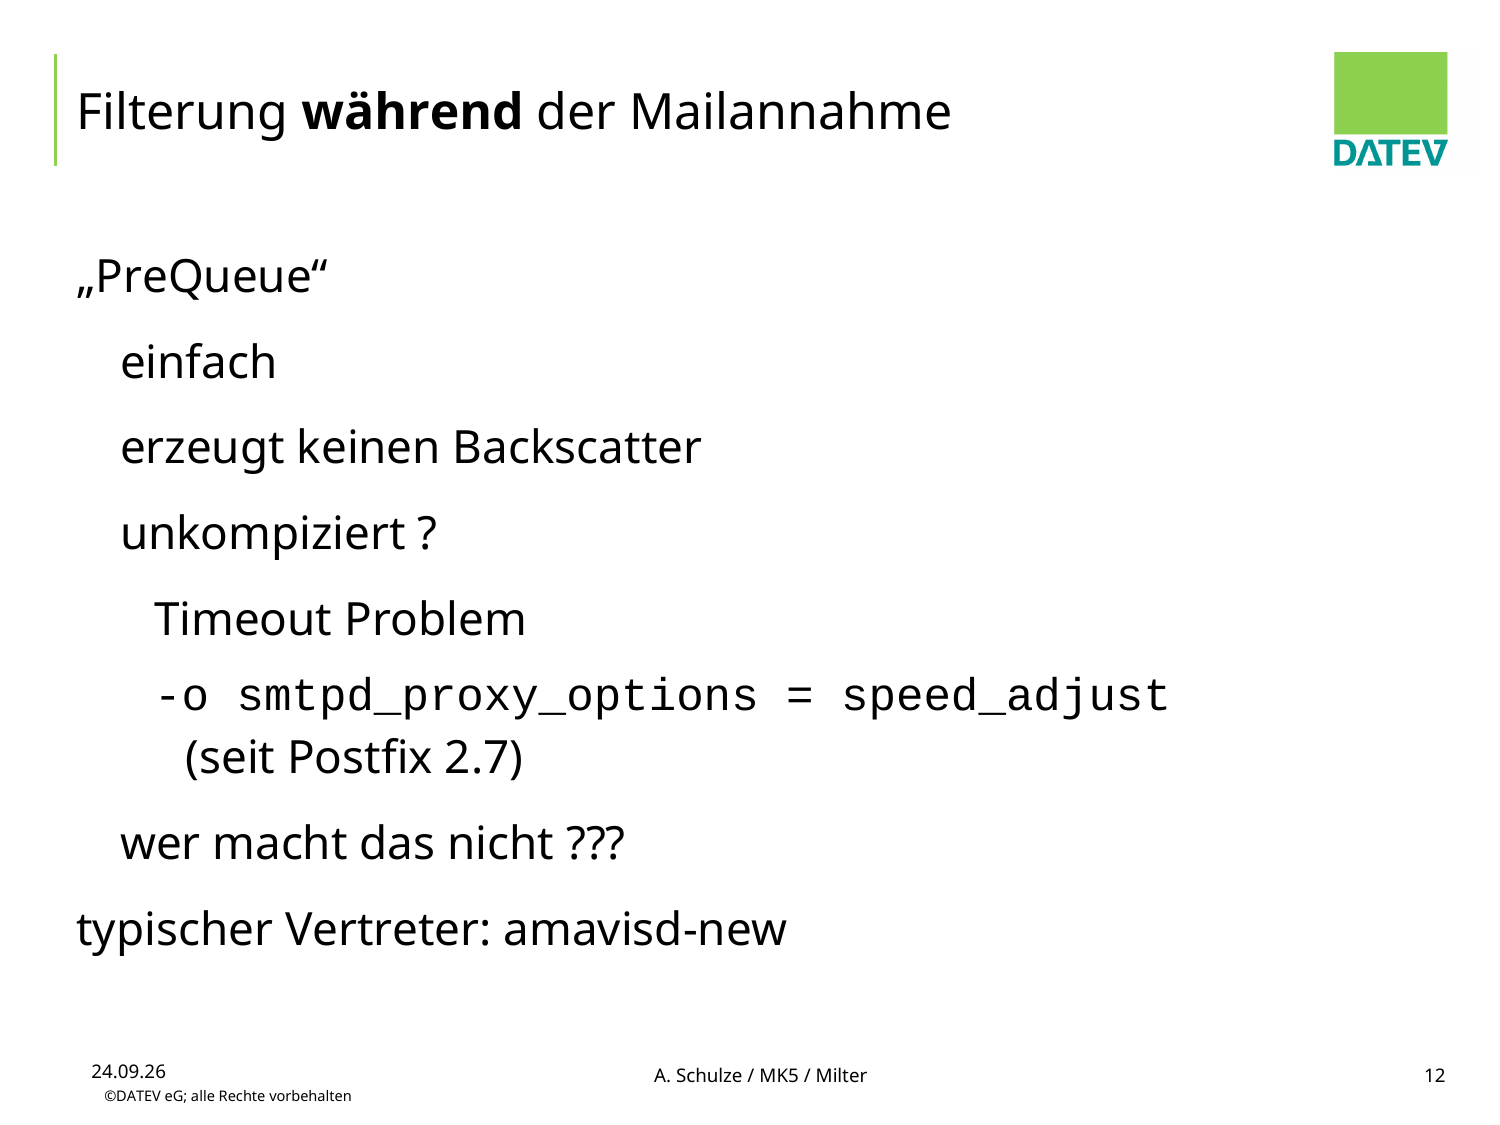

# Filterung während der Mailannahme
„PreQueue“
einfach
erzeugt keinen Backscatter
unkompiziert ?
Timeout Problem
-o smtpd_proxy_options = speed_adjust
(seit Postfix 2.7)
wer macht das nicht ???
typischer Vertreter: amavisd-new
A. Schulze / MK5 / Milter
12